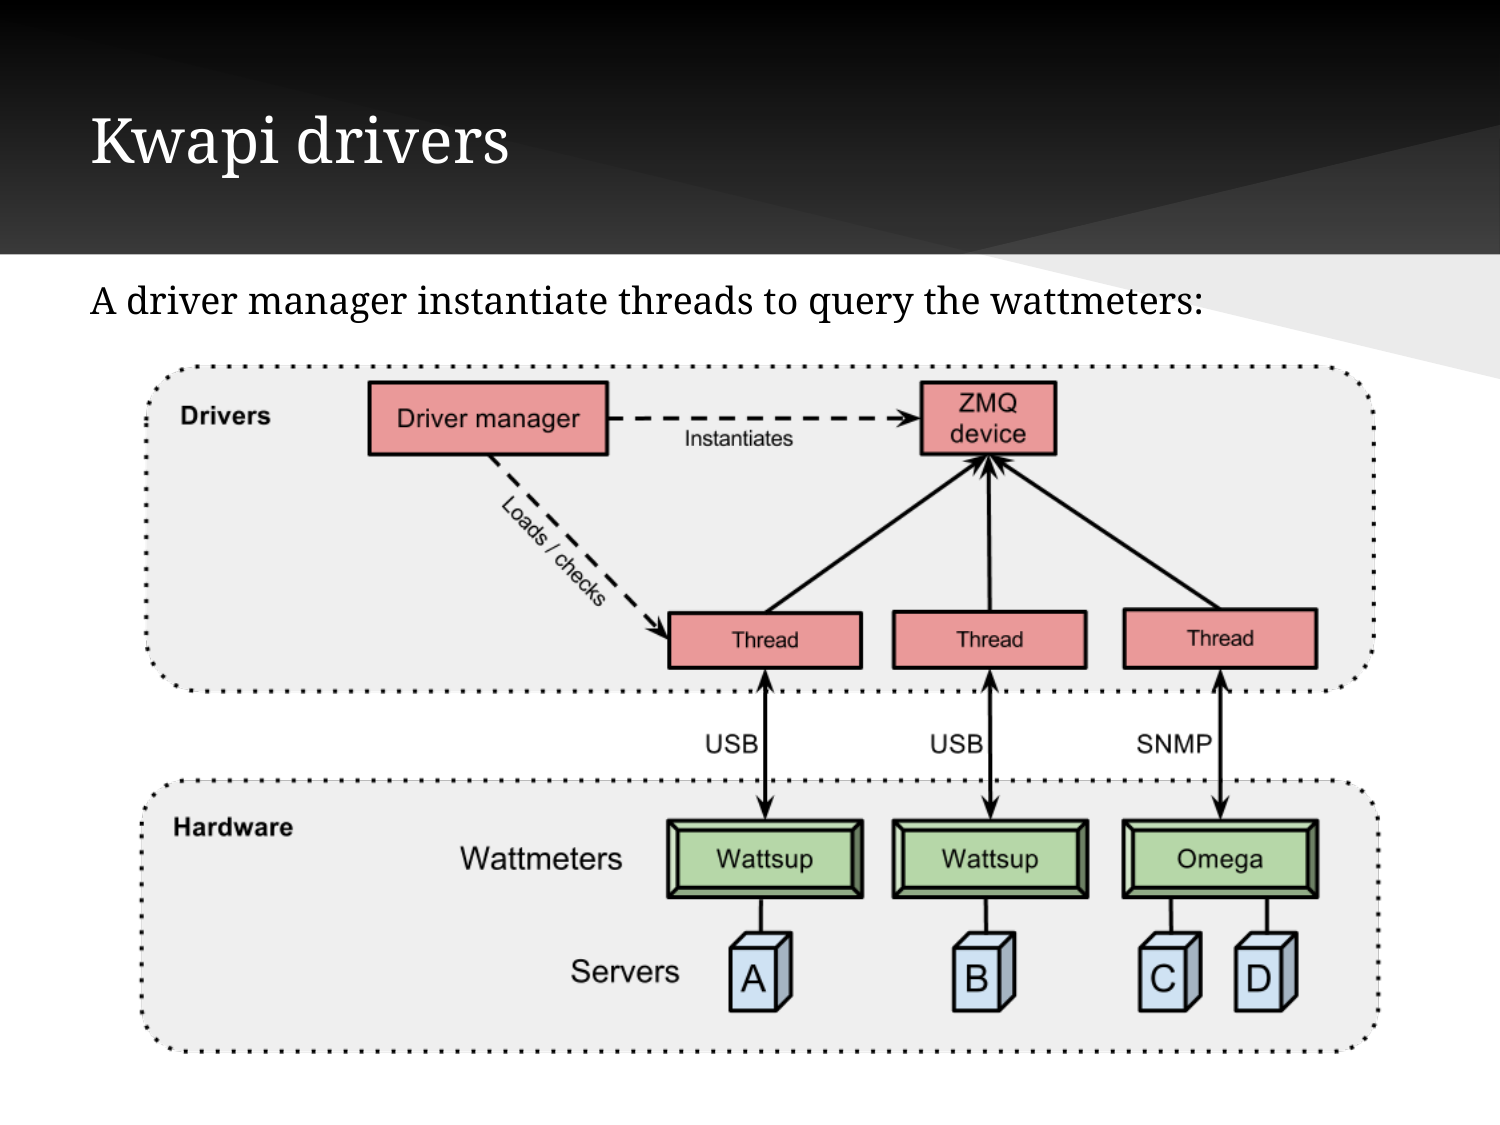

Kwapi drivers
# A driver manager instantiate threads to query the wattmeters: